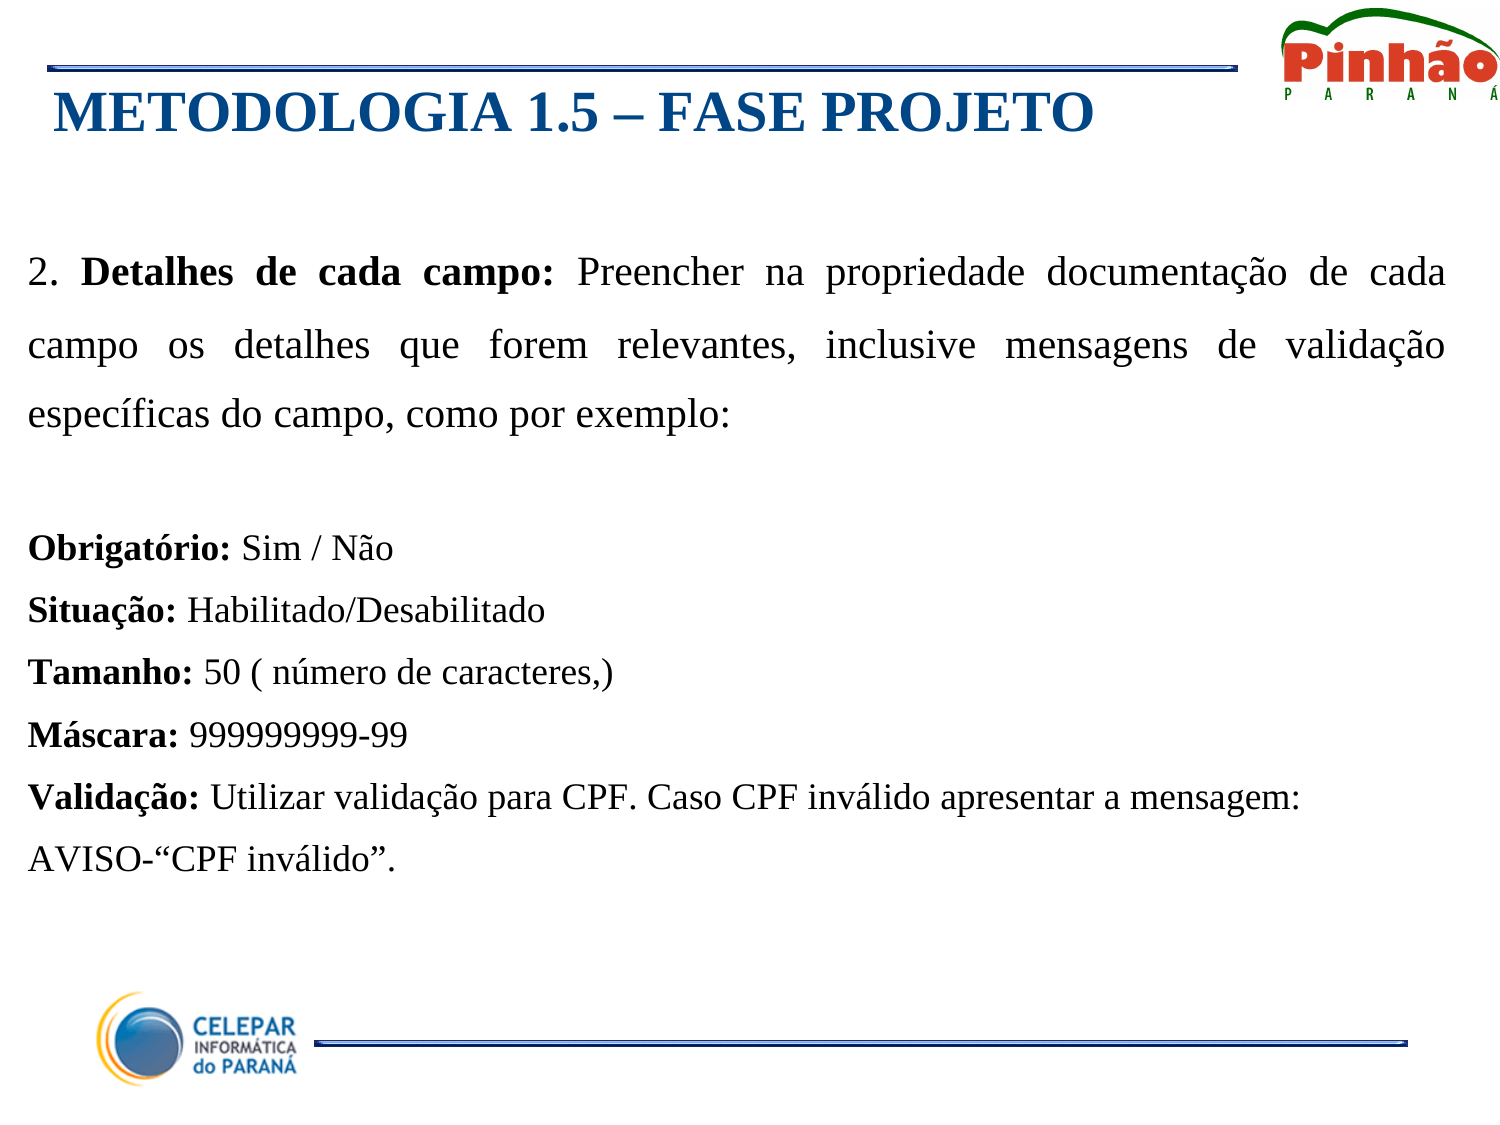

METODOLOGIA 1.5 – FASE PROJETO
2. Detalhes de cada campo: Preencher na propriedade documentação de cada campo os detalhes que forem relevantes, inclusive mensagens de validação específicas do campo, como por exemplo:
Obrigatório: Sim / Não
Situação: Habilitado/Desabilitado
Tamanho: 50 ( número de caracteres,)
Máscara: 999999999-99
Validação: Utilizar validação para CPF. Caso CPF inválido apresentar a mensagem:
AVISO-“CPF inválido”.